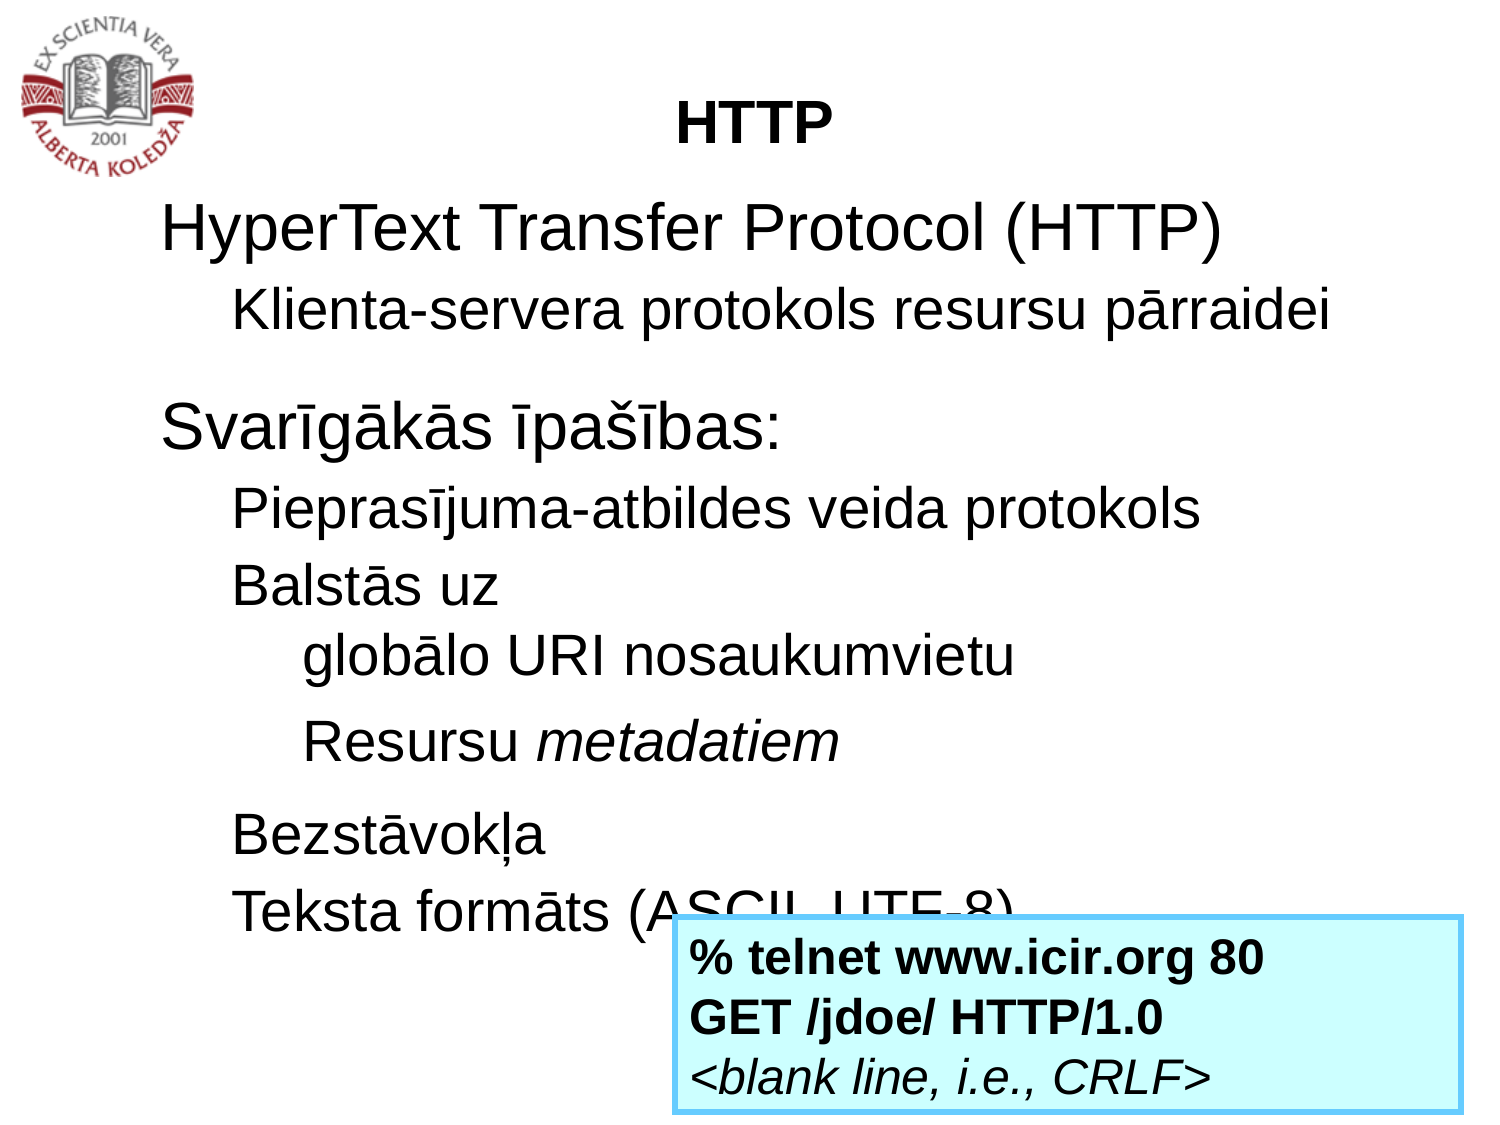

# HTTP
HyperText Transfer Protocol (HTTP)
Klienta-servera protokols resursu pārraidei
Svarīgākās īpašības:
Pieprasījuma-atbildes veida protokols
Balstās uz
globālo URI nosaukumvietu
Resursu metadatiem
Bezstāvokļa
Teksta formāts (ASCII, UTF-8)
% telnet www.icir.org 80
GET /jdoe/ HTTP/1.0
<blank line, i.e., CRLF>